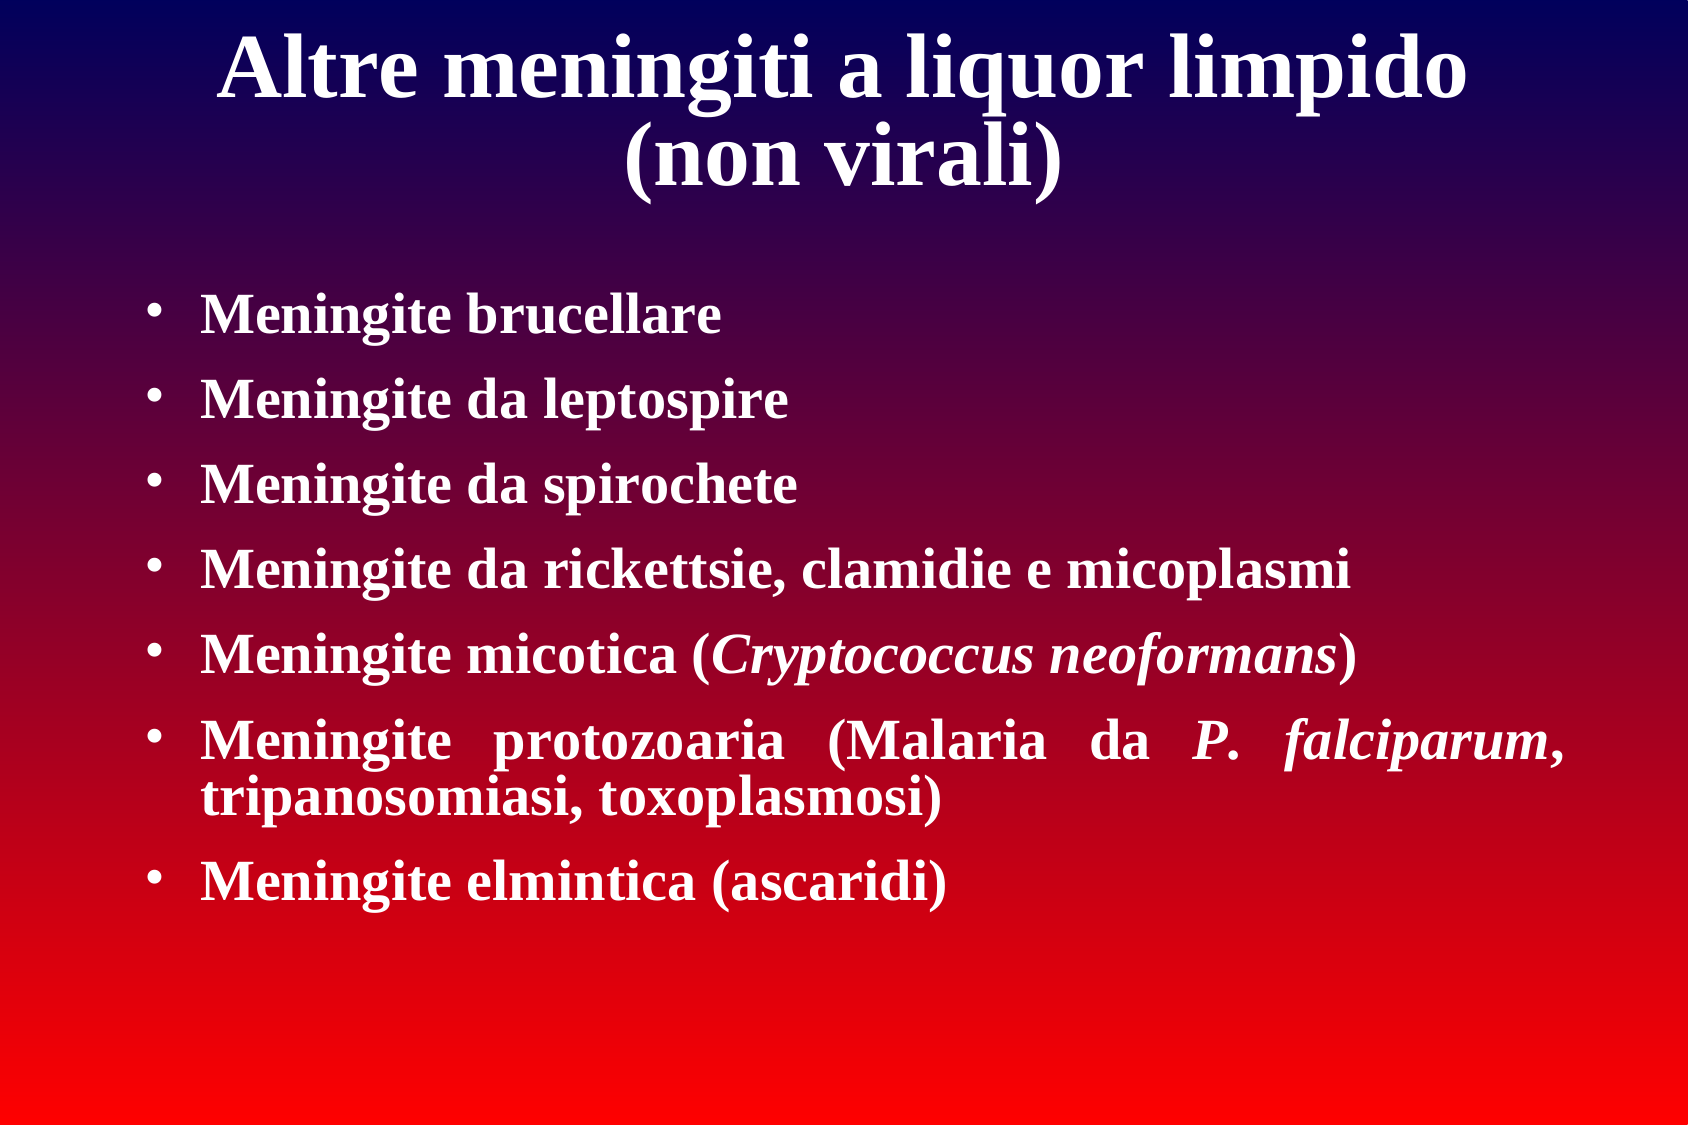

Altre meningiti a liquor limpido
(non virali)
Meningite brucellare
Meningite da leptospire
Meningite da spirochete
Meningite da rickettsie, clamidie e micoplasmi
Meningite micotica (Cryptococcus neoformans)
Meningite protozoaria (Malaria da P. falciparum, tripanosomiasi, toxoplasmosi)
Meningite elmintica (ascaridi)